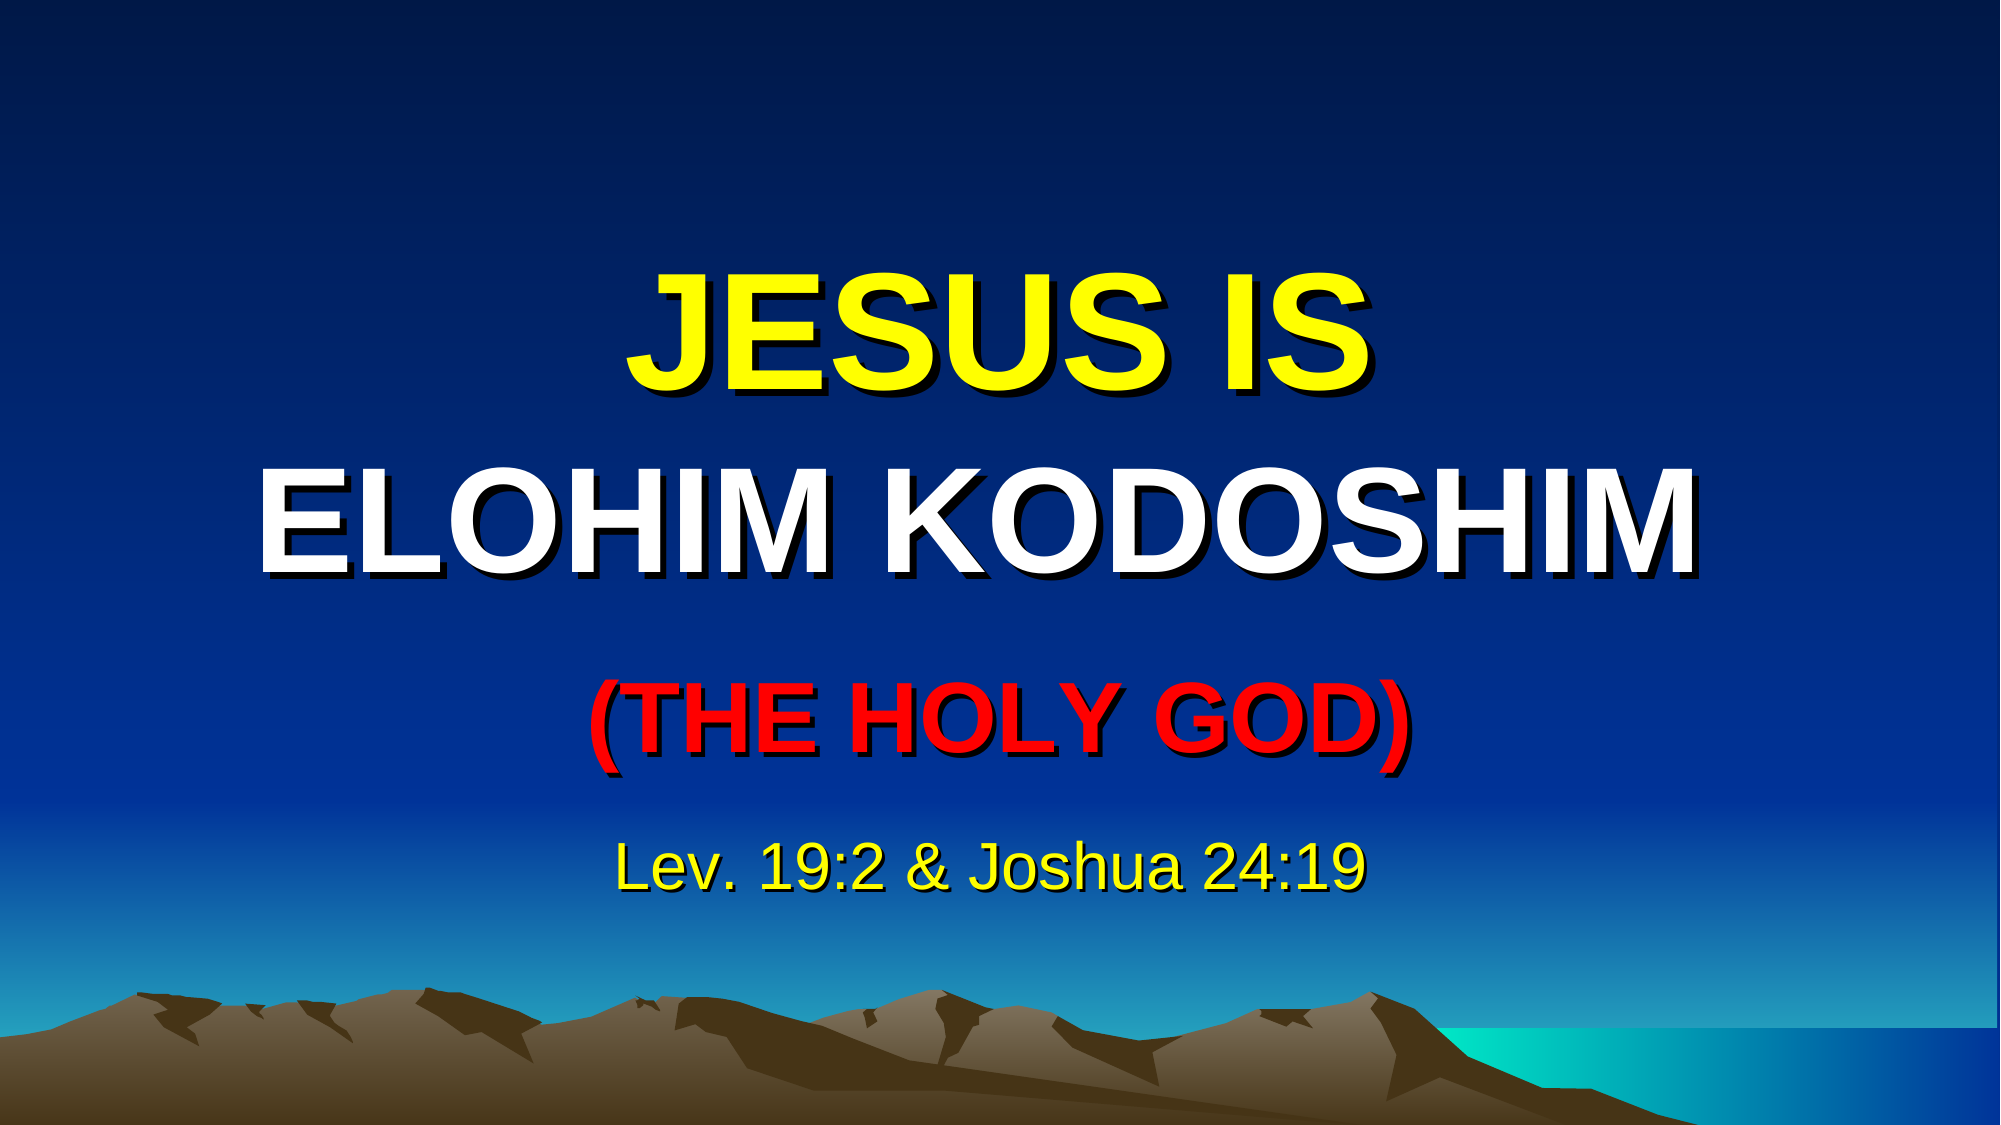

# JESUS IS ELOHIM KODOSHIM (THE HOLY GOD) Lev. 19:2 & Joshua 24:19